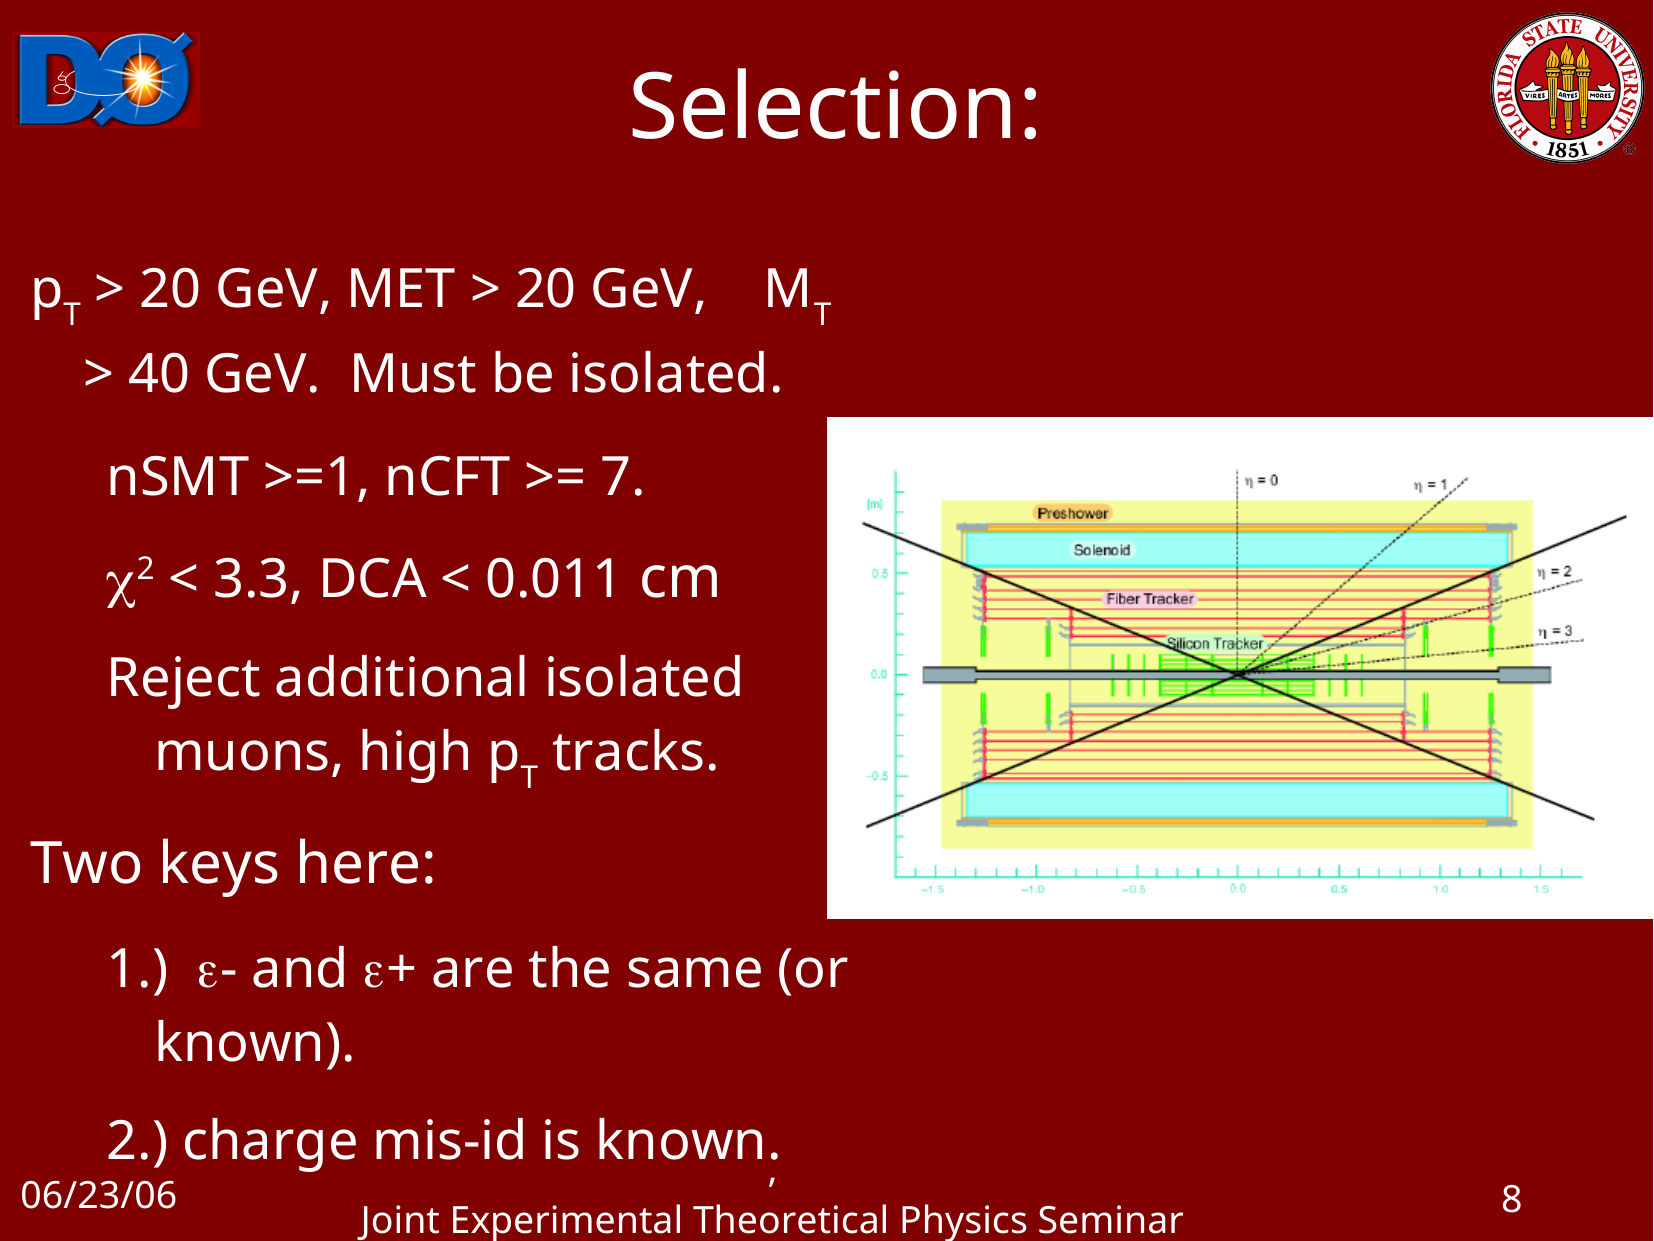

# Selection:
pT > 20 GeV, MET > 20 GeV, MT > 40 GeV. Must be isolated.
nSMT >=1, nCFT >= 7.
c2 < 3.3, DCA < 0.011 cm
Reject additional isolated muons, high pT tracks.
Two keys here:
1.) e- and e+ are the same (or known).
2.) charge mis-id is known.